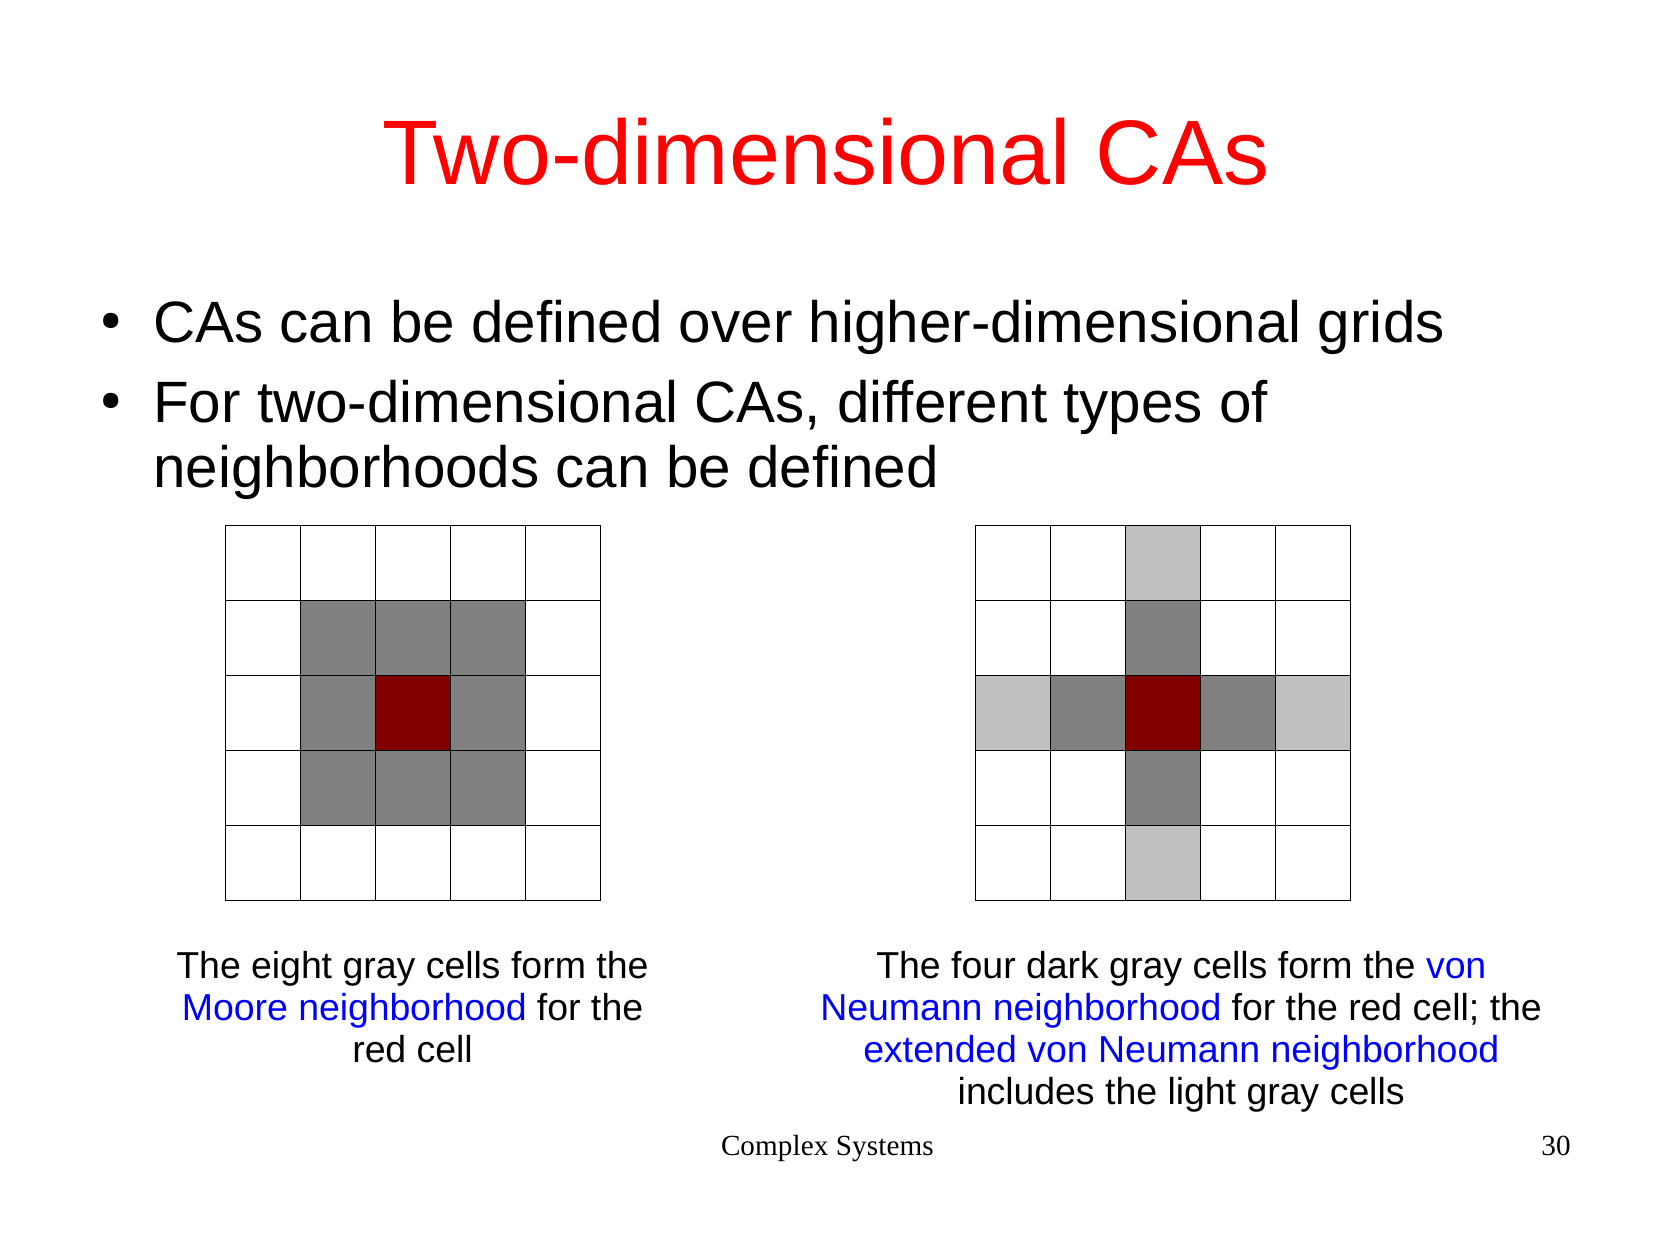

# Two-dimensional CAs
CAs can be defined over higher-dimensional grids
For two-dimensional CAs, different types of neighborhoods can be defined
The eight gray cells form the Moore neighborhood for the red cell
The four dark gray cells form the von Neumann neighborhood for the red cell; the extended von Neumann neighborhood includes the light gray cells
Complex Systems
30